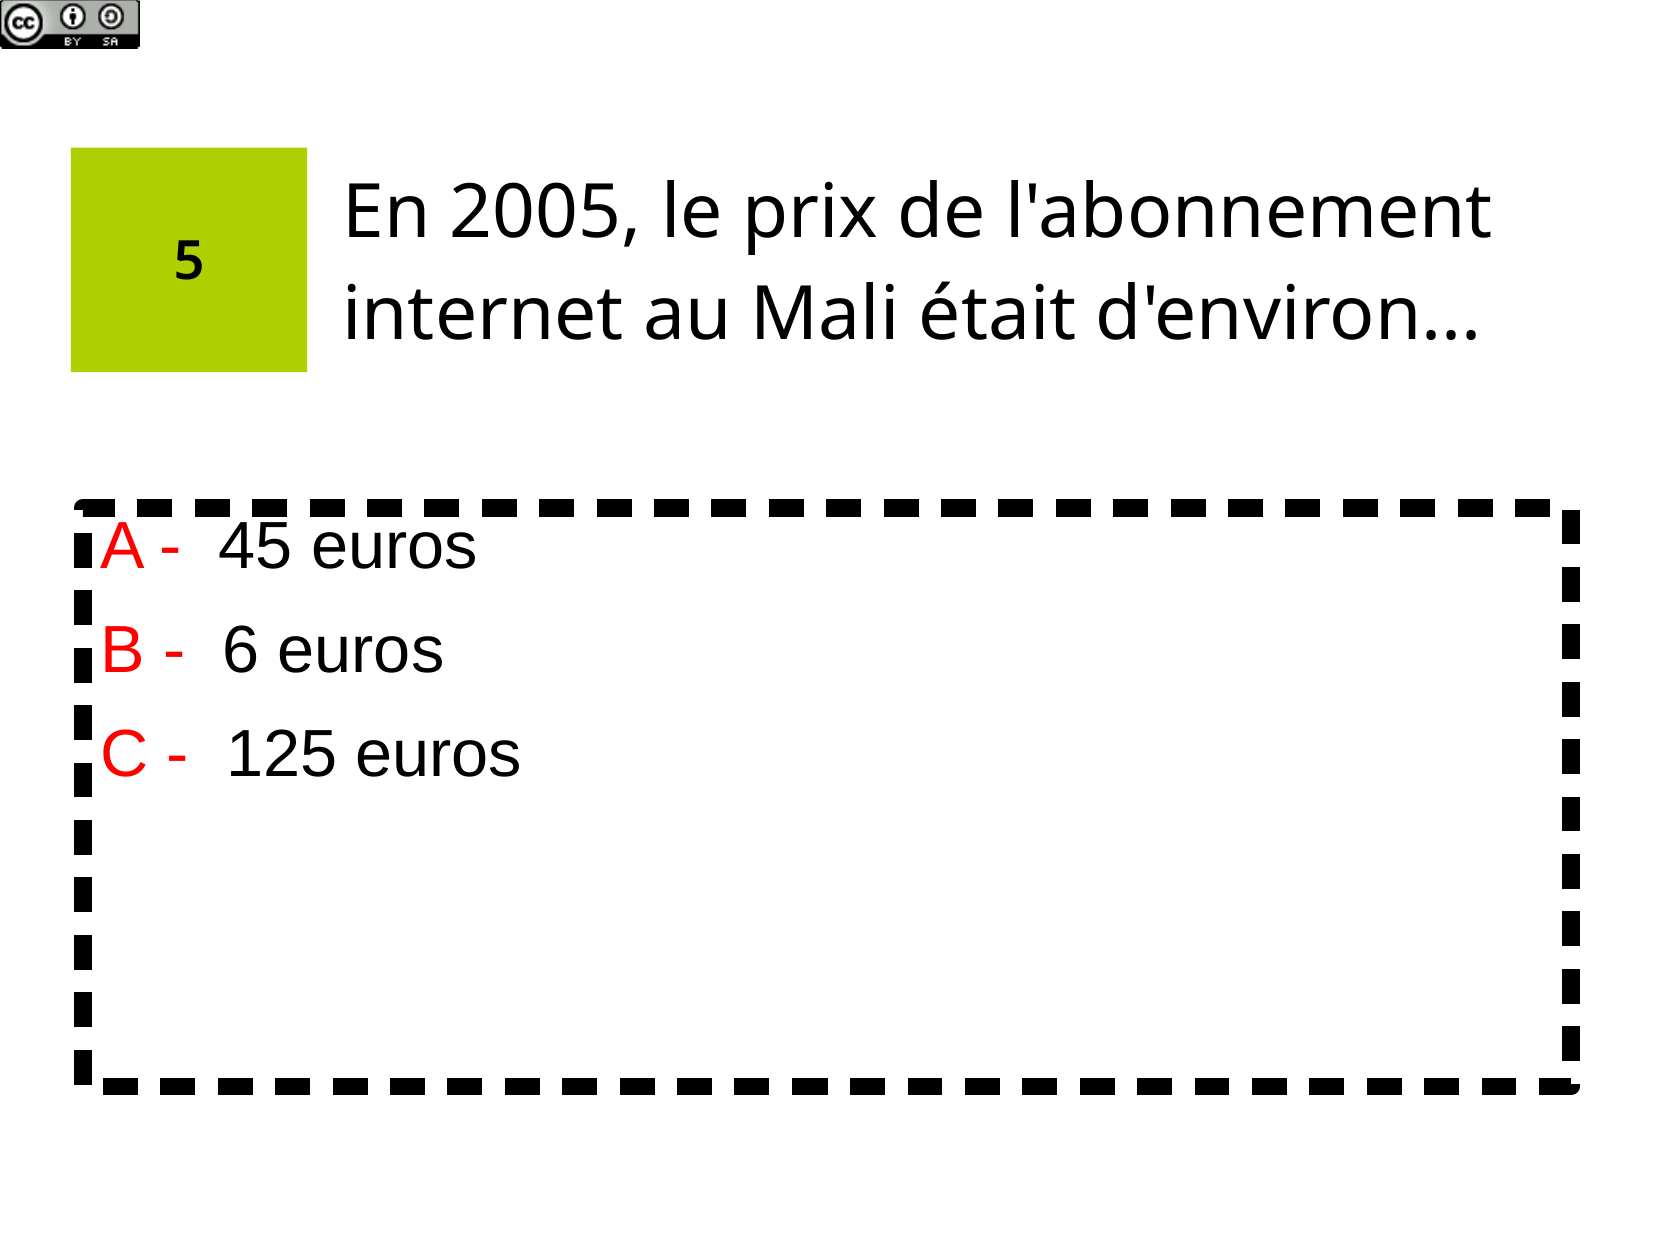

# En 2005, le prix de l'abonnement internet au Mali était d'environ...
5
 45 euros
 6 euros
 125 euros